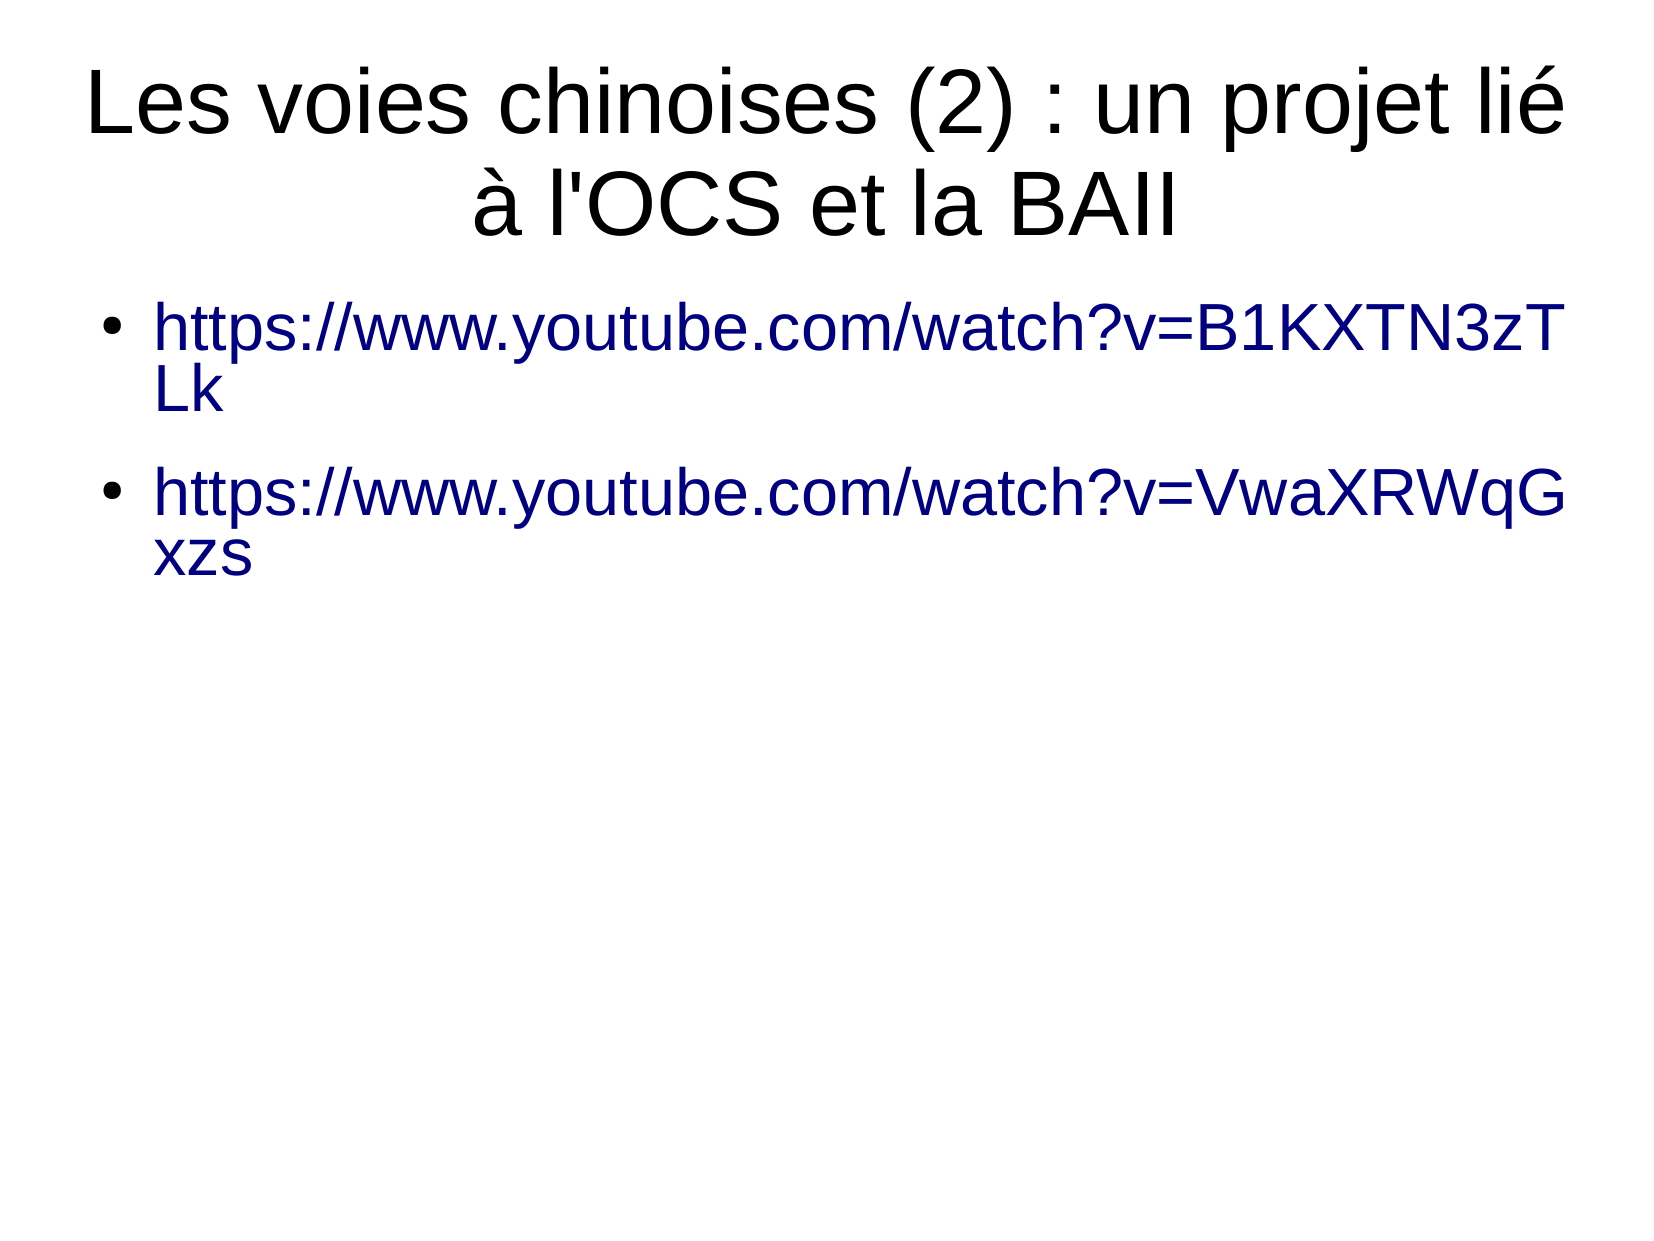

# Les voies chinoises (2) : un projet lié à l'OCS et la BAII
https://www.youtube.com/watch?v=B1KXTN3zTLk
https://www.youtube.com/watch?v=VwaXRWqGxzs